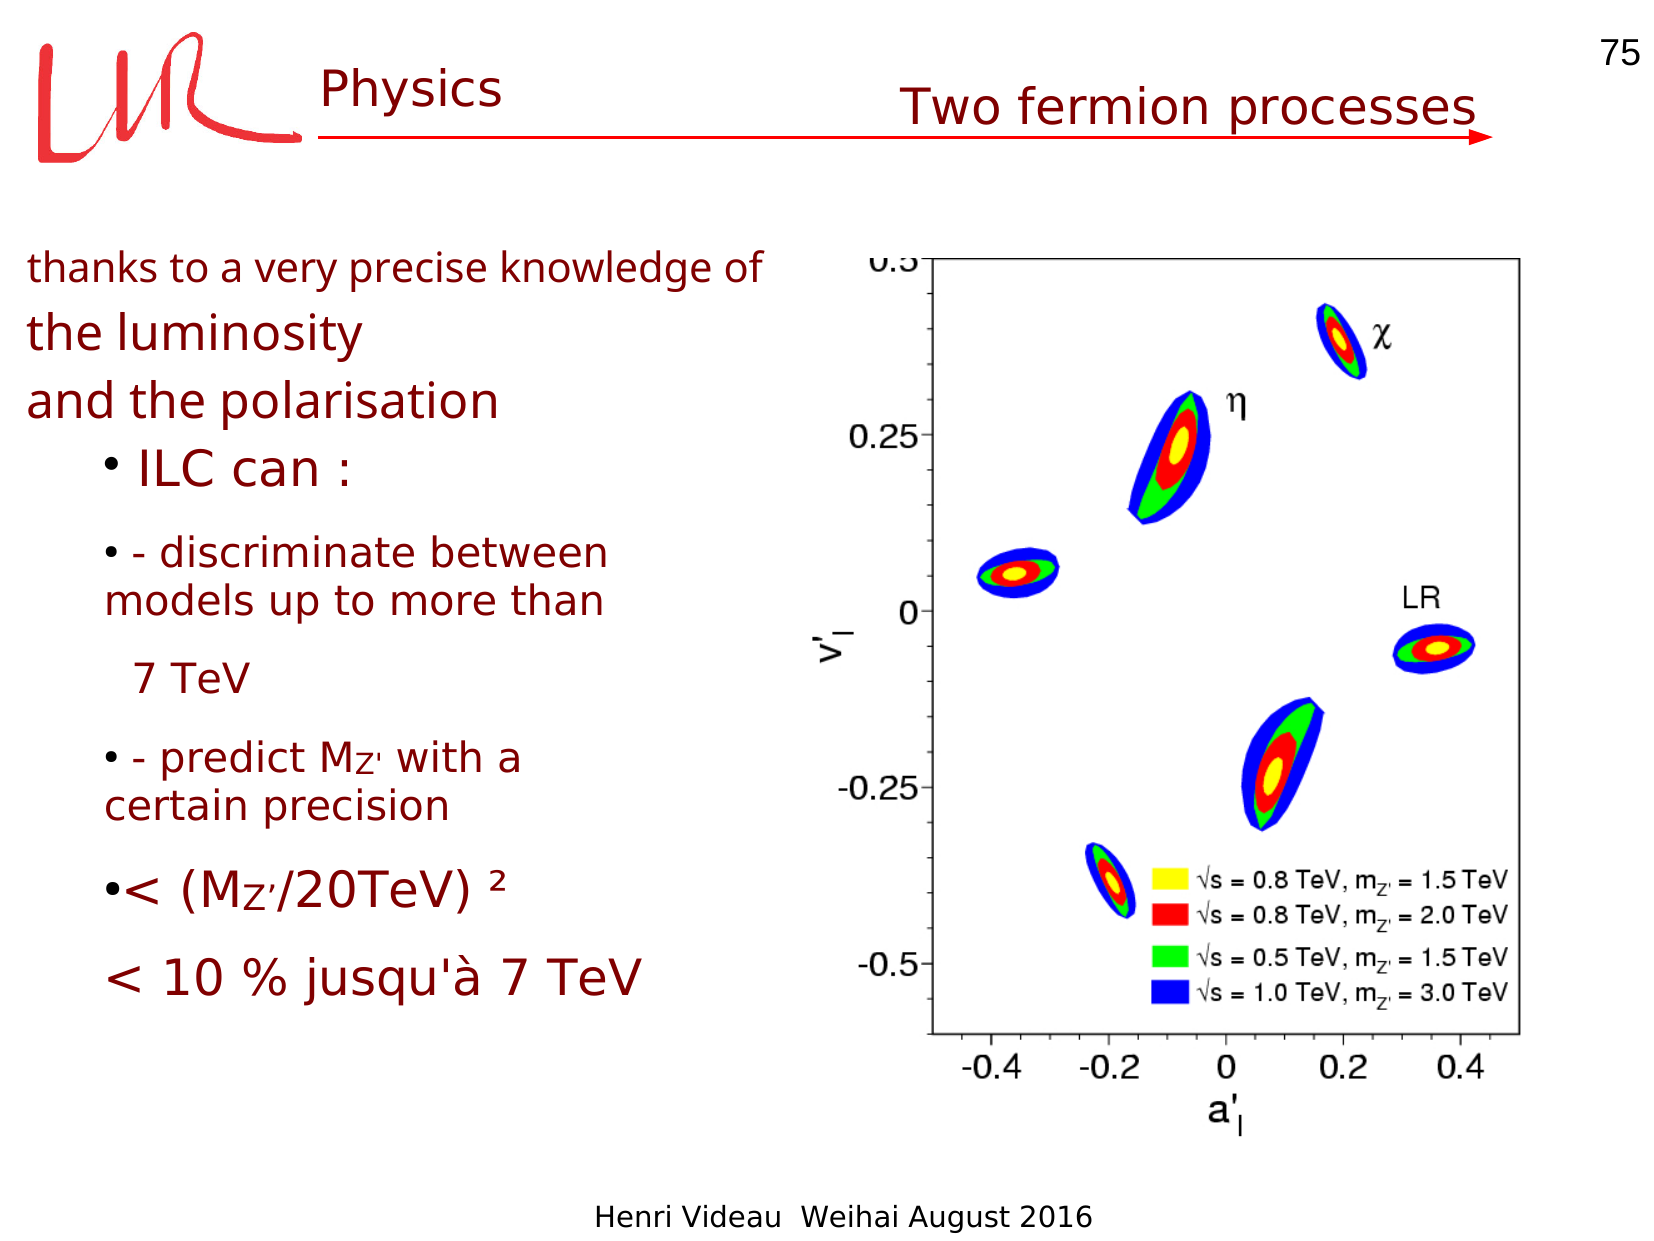

Two fermion processes
thanks to a very precise knowledge of
the luminosity
and the polarisation
 ILC can :
 - discriminate between models up to more than
 7 TeV
 - predict MZ' with a certain precision
< (MZ’/20TeV) ²
< 10 % jusqu'à 7 TeV